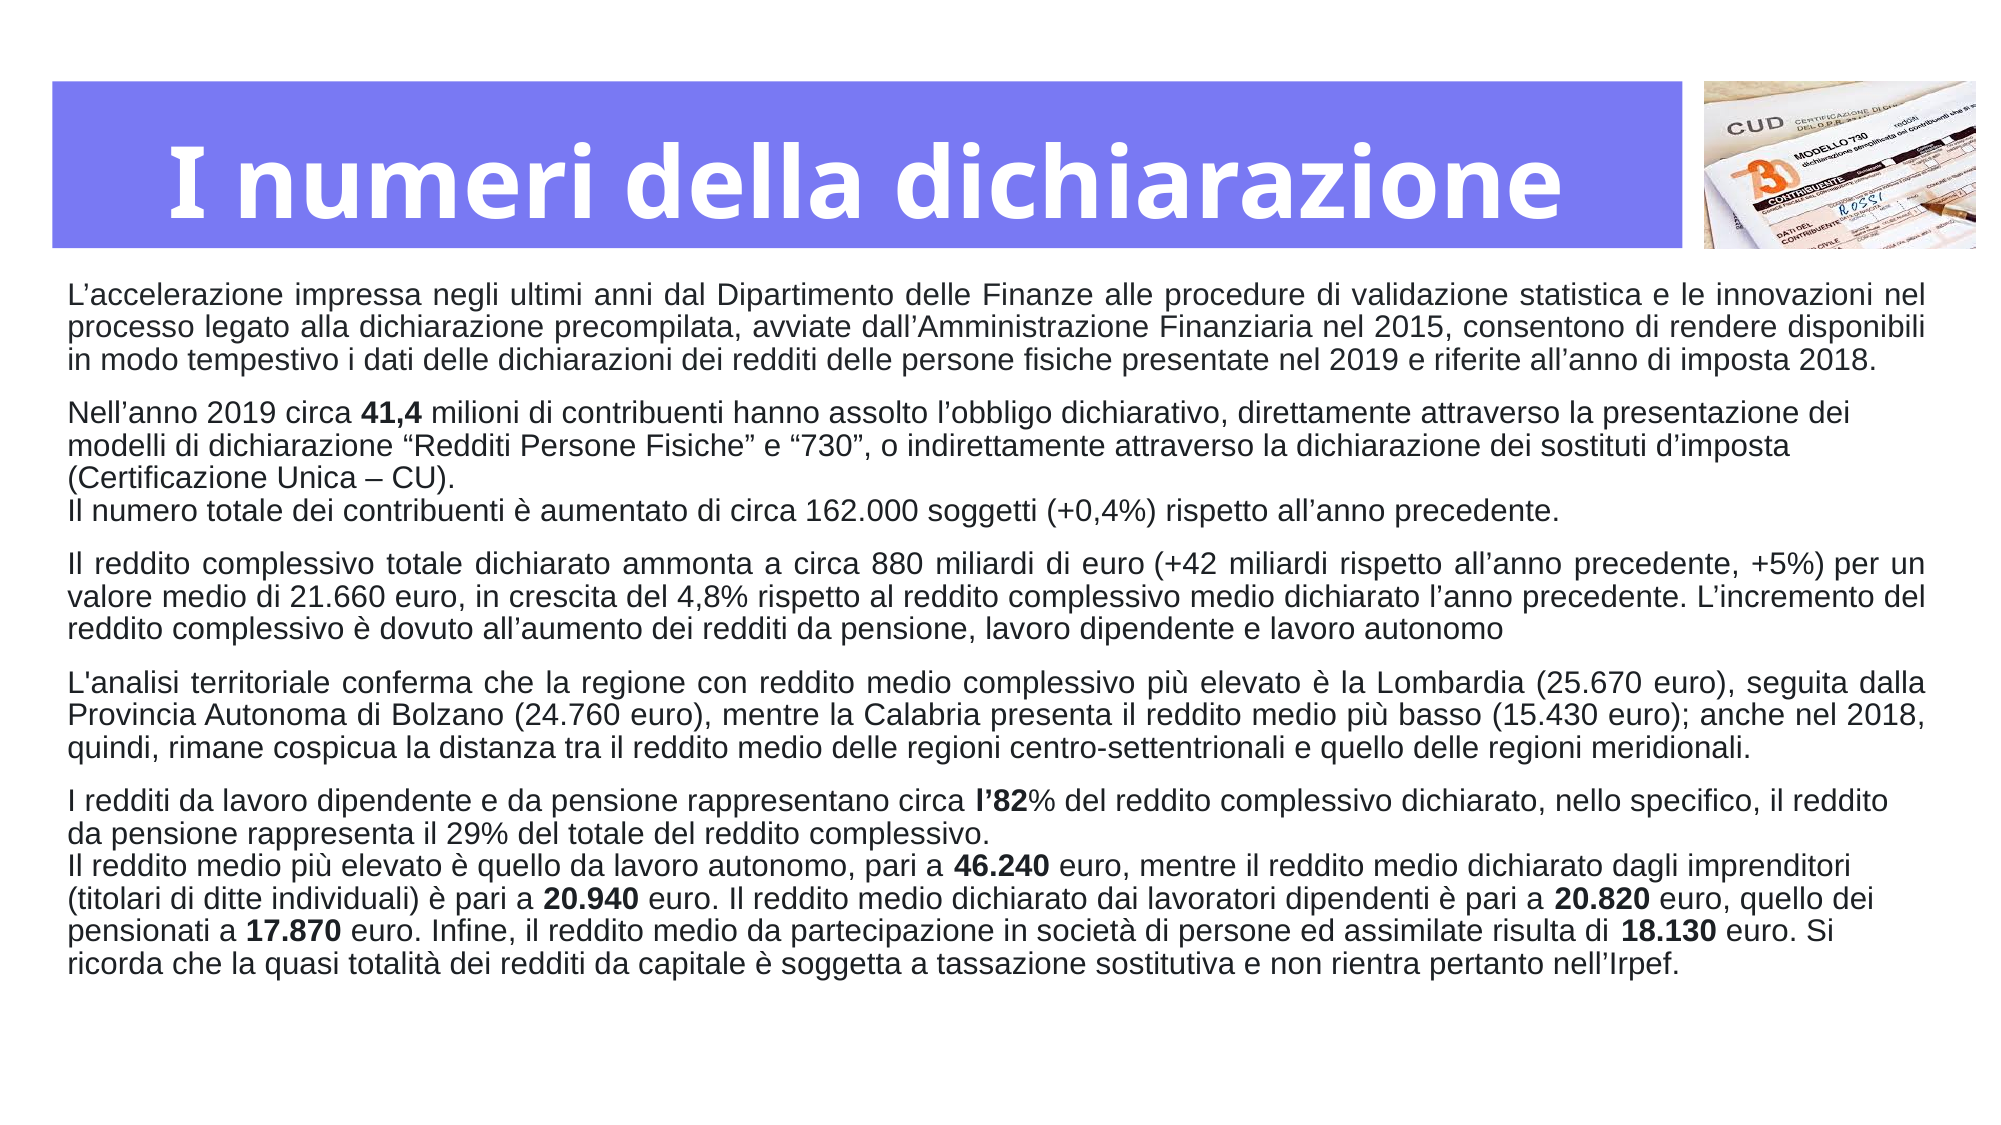

I numeri della dichiarazione
# L’accelerazione impressa negli ultimi anni dal Dipartimento delle Finanze alle procedure di validazione statistica e le innovazioni nel processo legato alla dichiarazione precompilata, avviate dall’Amministrazione Finanziaria nel 2015, consentono di rendere disponibili in modo tempestivo i dati delle dichiarazioni dei redditi delle persone fisiche presentate nel 2019 e riferite all’anno di imposta 2018.
Nell’anno 2019 circa 41,4 milioni di contribuenti hanno assolto l’obbligo dichiarativo, direttamente attraverso la presentazione dei modelli di dichiarazione “Redditi Persone Fisiche” e “730”, o indirettamente attraverso la dichiarazione dei sostituti d’imposta (Certificazione Unica – CU).
Il numero totale dei contribuenti è aumentato di circa 162.000 soggetti (+0,4%) rispetto all’anno precedente.
Il reddito complessivo totale dichiarato ammonta a circa 880 miliardi di euro (+42 miliardi rispetto all’anno precedente, +5%) per un valore medio di 21.660 euro, in crescita del 4,8% rispetto al reddito complessivo medio dichiarato l’anno precedente. L’incremento del reddito complessivo è dovuto all’aumento dei redditi da pensione, lavoro dipendente e lavoro autonomo
L'analisi territoriale conferma che la regione con reddito medio complessivo più elevato è la Lombardia (25.670 euro), seguita dalla Provincia Autonoma di Bolzano (24.760 euro), mentre la Calabria presenta il reddito medio più basso (15.430 euro); anche nel 2018, quindi, rimane cospicua la distanza tra il reddito medio delle regioni centro-settentrionali e quello delle regioni meridionali.
I redditi da lavoro dipendente e da pensione rappresentano circa l’82% del reddito complessivo dichiarato, nello specifico, il reddito da pensione rappresenta il 29% del totale del reddito complessivo.
Il reddito medio più elevato è quello da lavoro autonomo, pari a 46.240 euro, mentre il reddito medio dichiarato dagli imprenditori (titolari di ditte individuali) è pari a 20.940 euro. Il reddito medio dichiarato dai lavoratori dipendenti è pari a 20.820 euro, quello dei pensionati a 17.870 euro. Infine, il reddito medio da partecipazione in società di persone ed assimilate risulta di 18.130 euro. Si ricorda che la quasi totalità dei redditi da capitale è soggetta a tassazione sostitutiva e non rientra pertanto nell’Irpef.